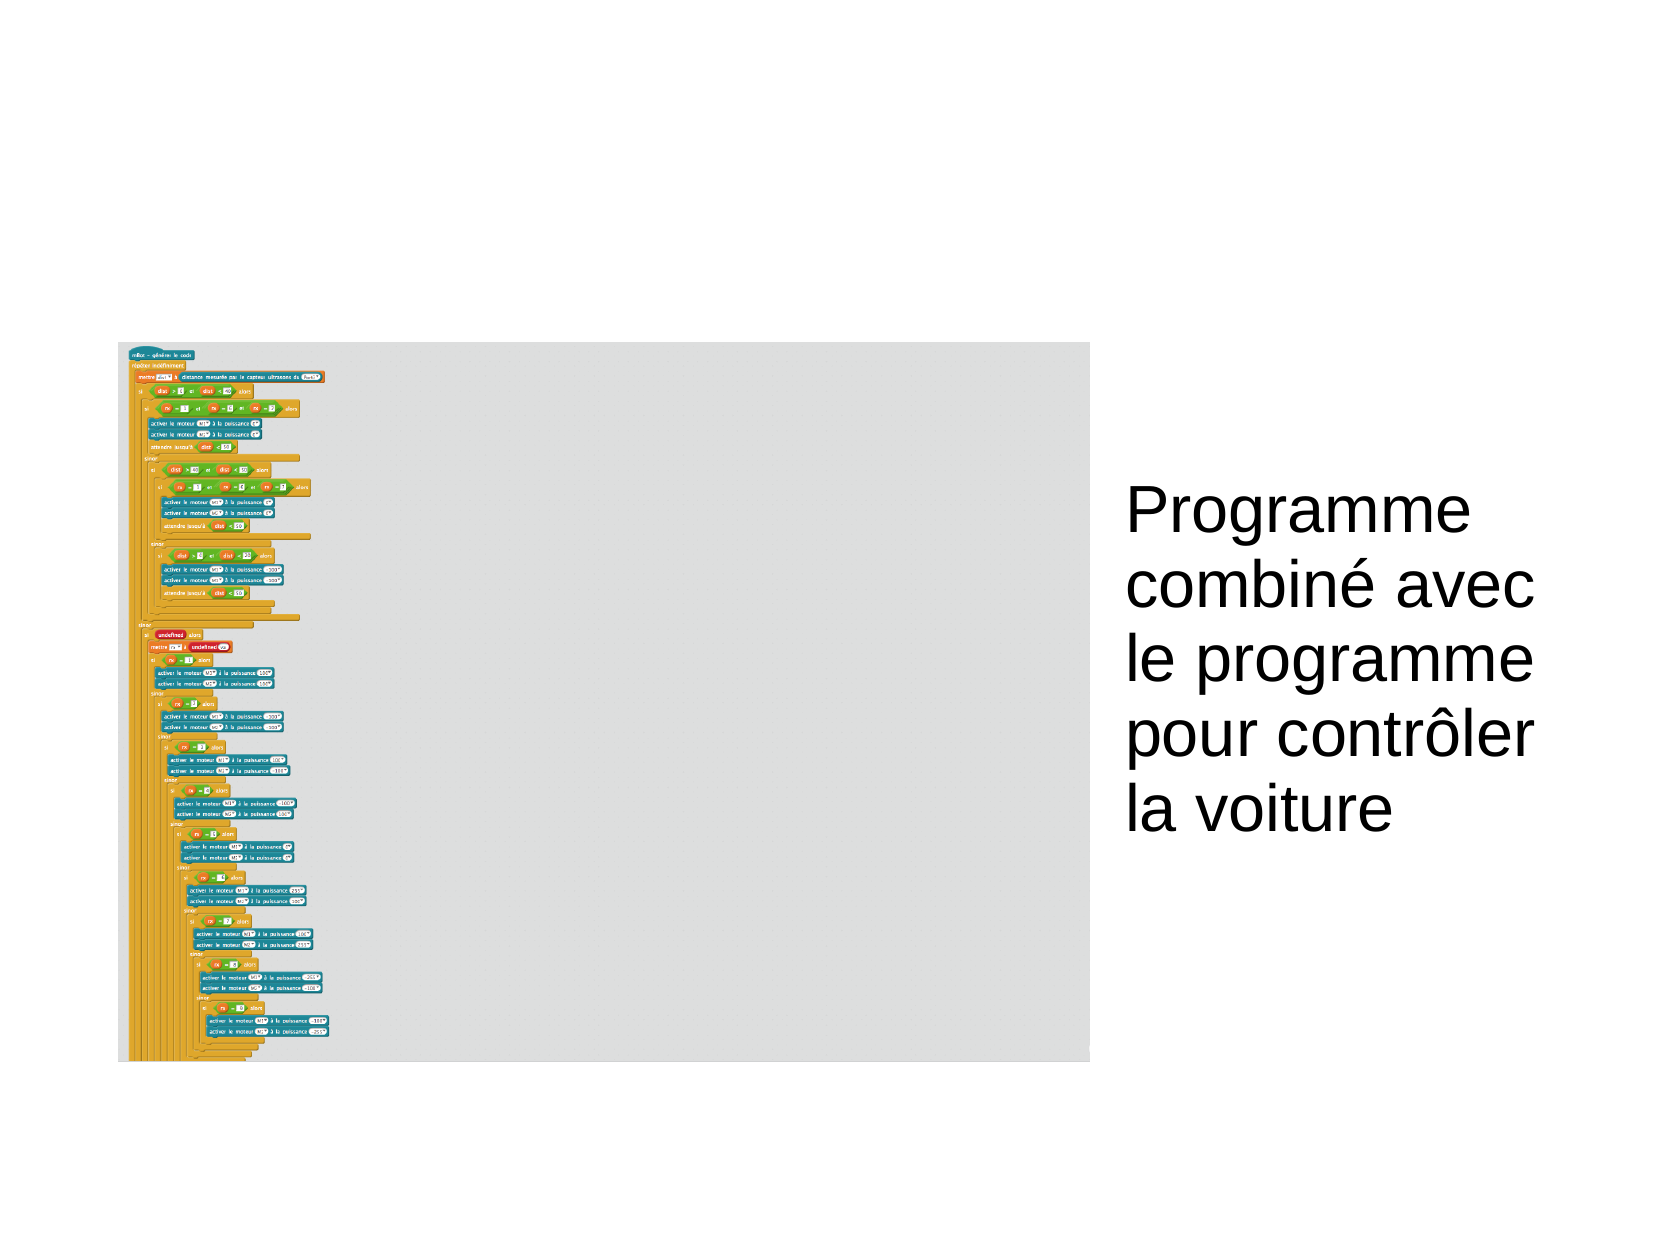

#
Programme combiné avec le programme pour contrôler la voiture